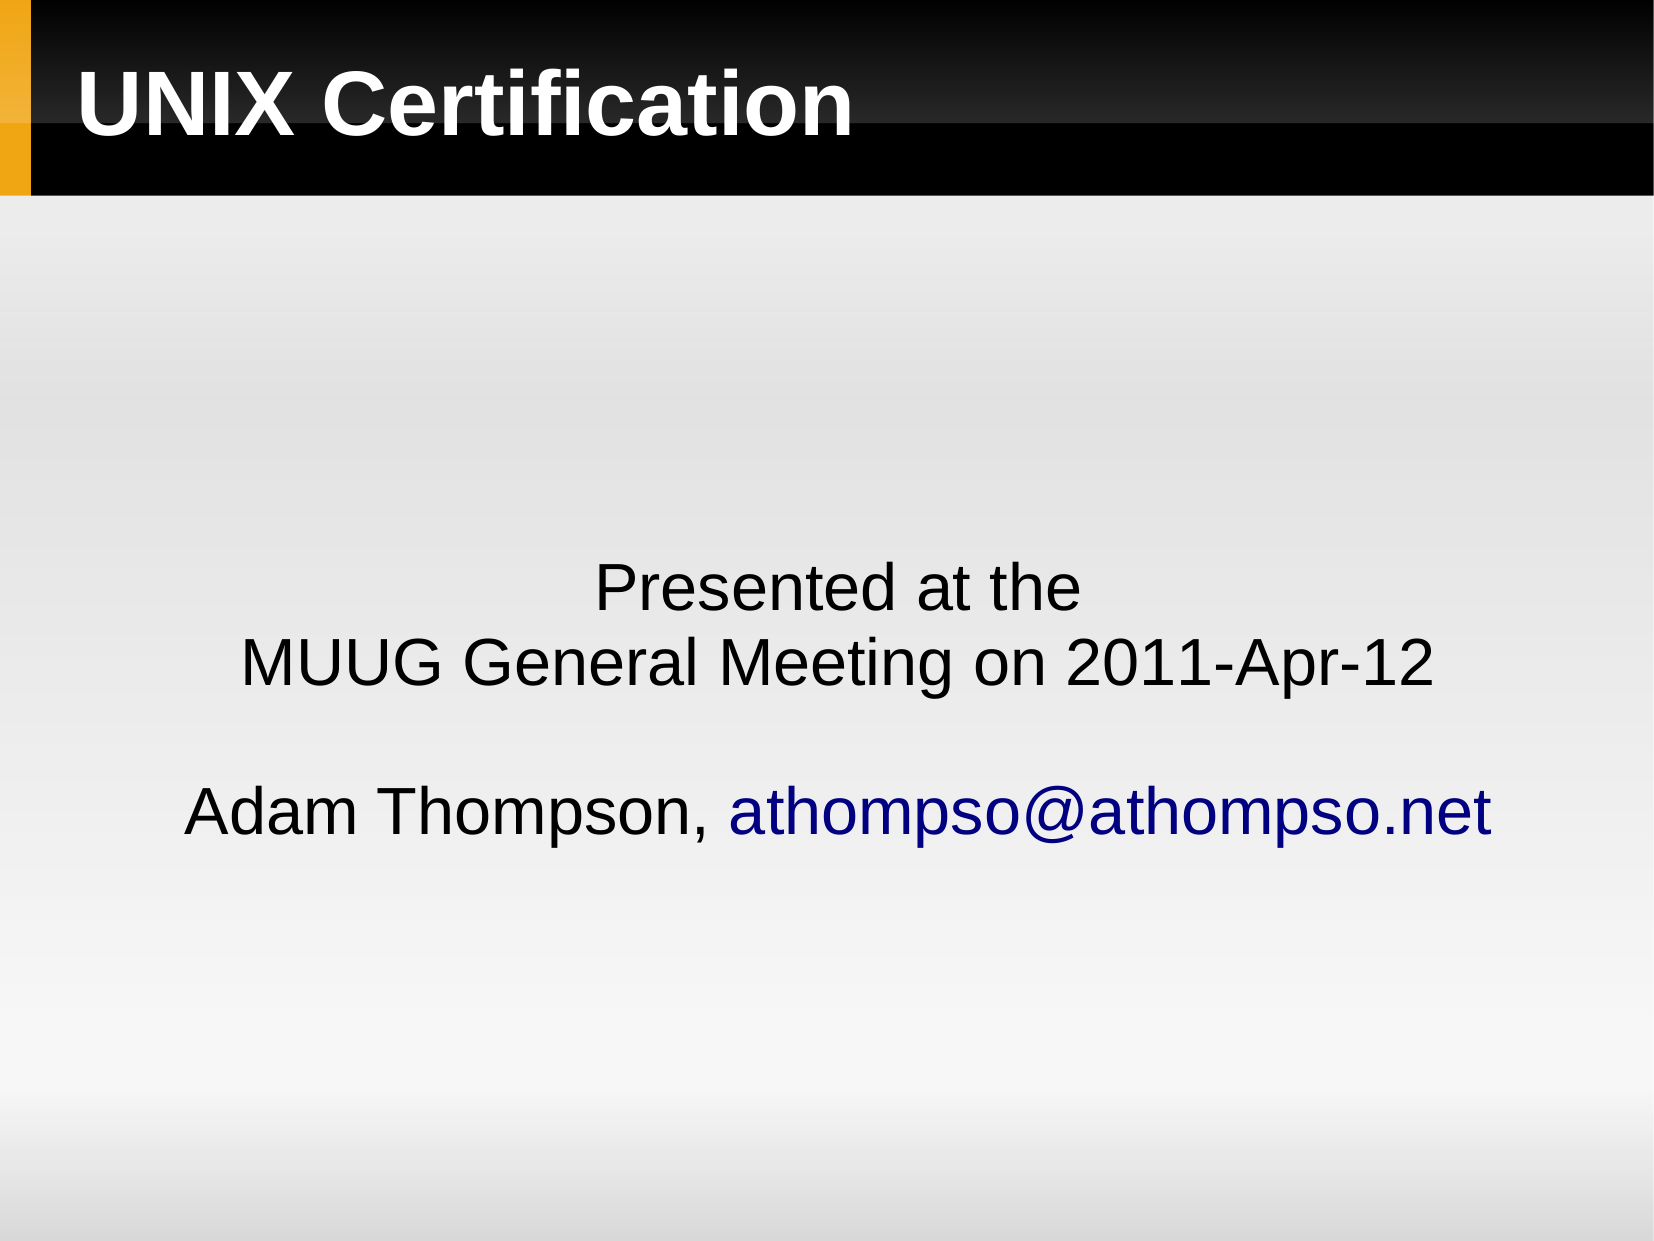

# UNIX Certification
Presented at the
MUUG General Meeting on 2011-Apr-12
Adam Thompson, athompso@athompso.net